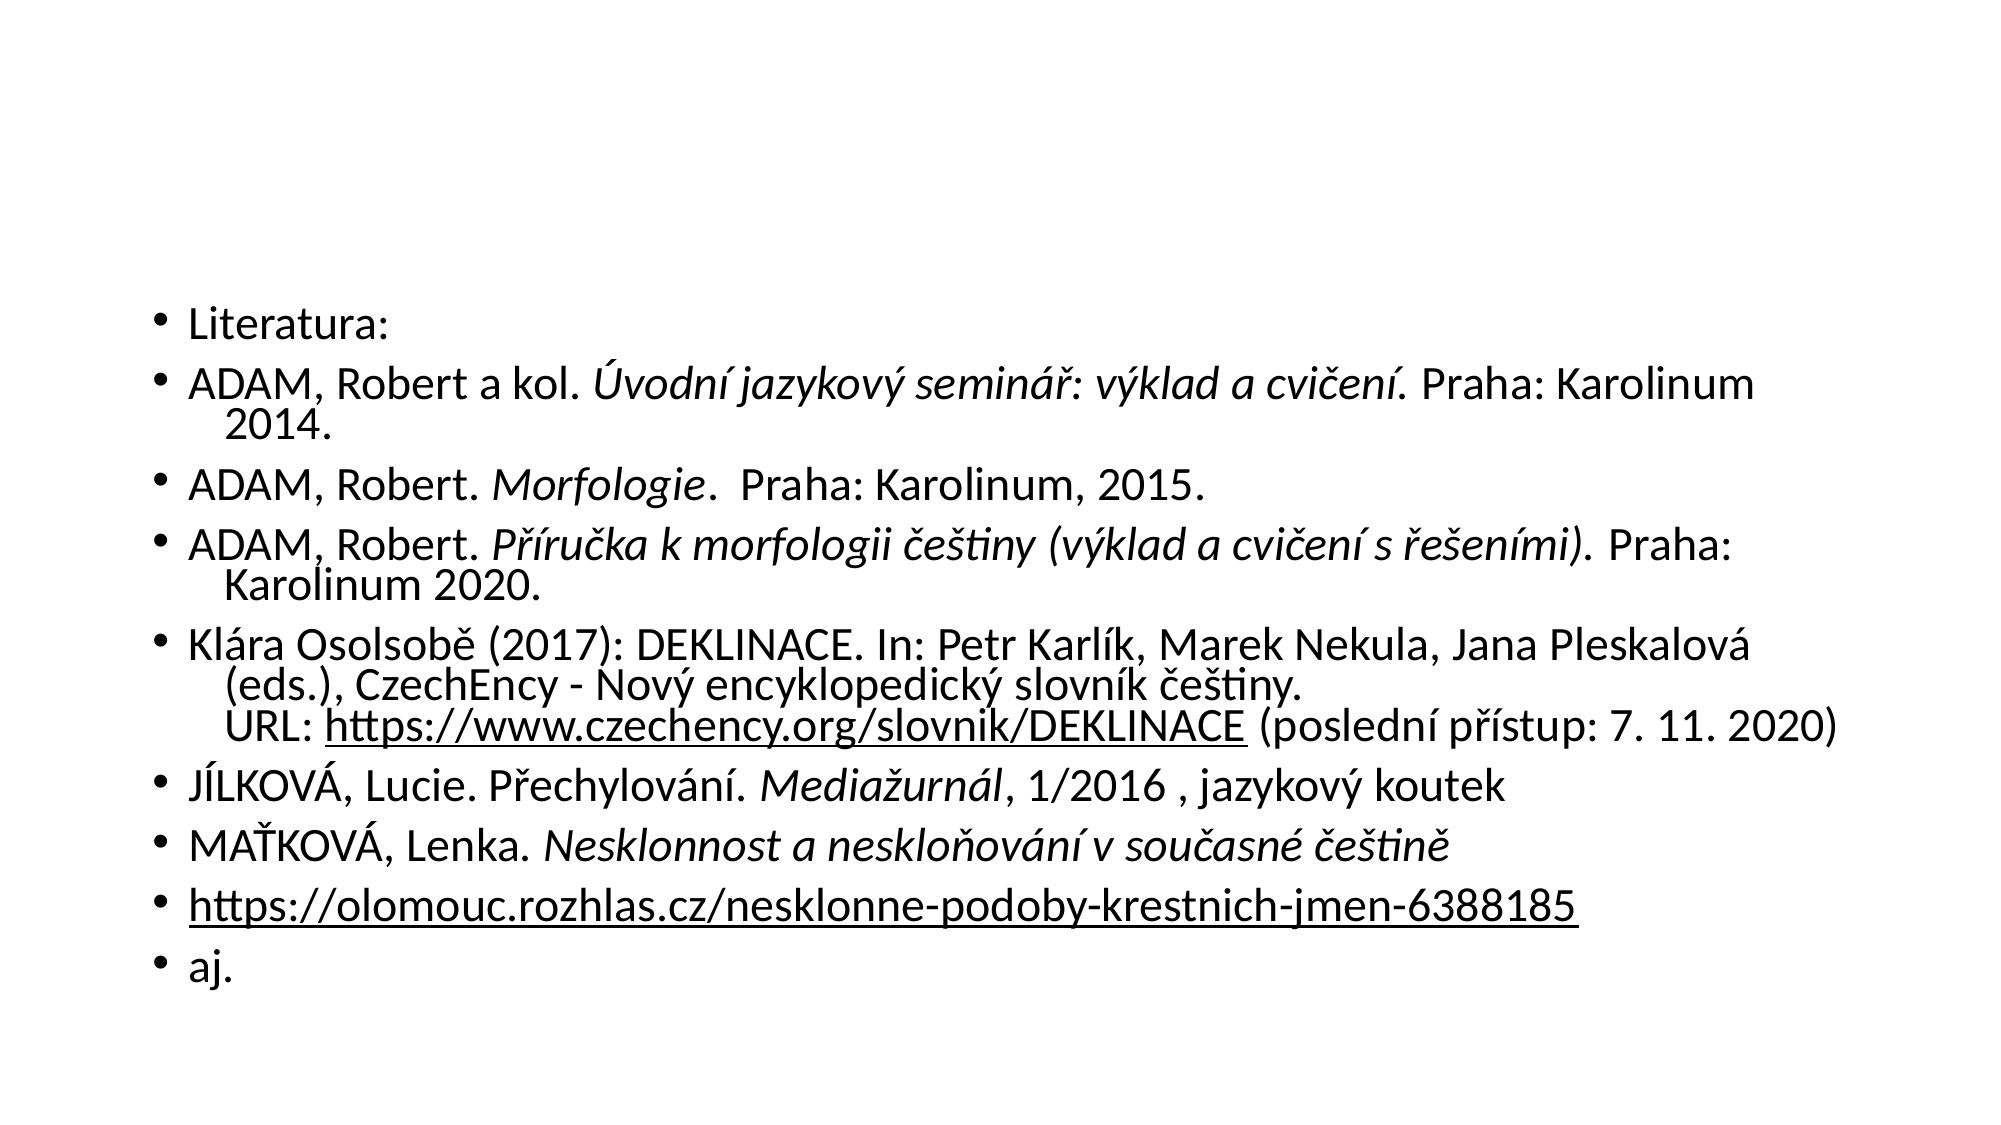

#
Literatura:
ADAM, Robert a kol. Úvodní jazykový seminář: výklad a cvičení. Praha: Karolinum 2014.
ADAM, Robert. Morfologie. Praha: Karolinum, 2015.
ADAM, Robert. Příručka k morfologii češtiny (výklad a cvičení s řešeními). Praha: Karolinum 2020.
Klára Osolsobě (2017): DEKLINACE. In: Petr Karlík, Marek Nekula, Jana Pleskalová (eds.), CzechEncy - Nový encyklopedický slovník češtiny.
URL: https://www.czechency.org/slovnik/DEKLINACE (poslední přístup: 7. 11. 2020)
JÍLKOVÁ, Lucie. Přechylování. Mediažurnál, 1/2016 , jazykový koutek
MAŤKOVÁ, Lenka. Nesklonnost a neskloňování v současné češtině
https://olomouc.rozhlas.cz/nesklonne-podoby-krestnich-jmen-6388185
aj.